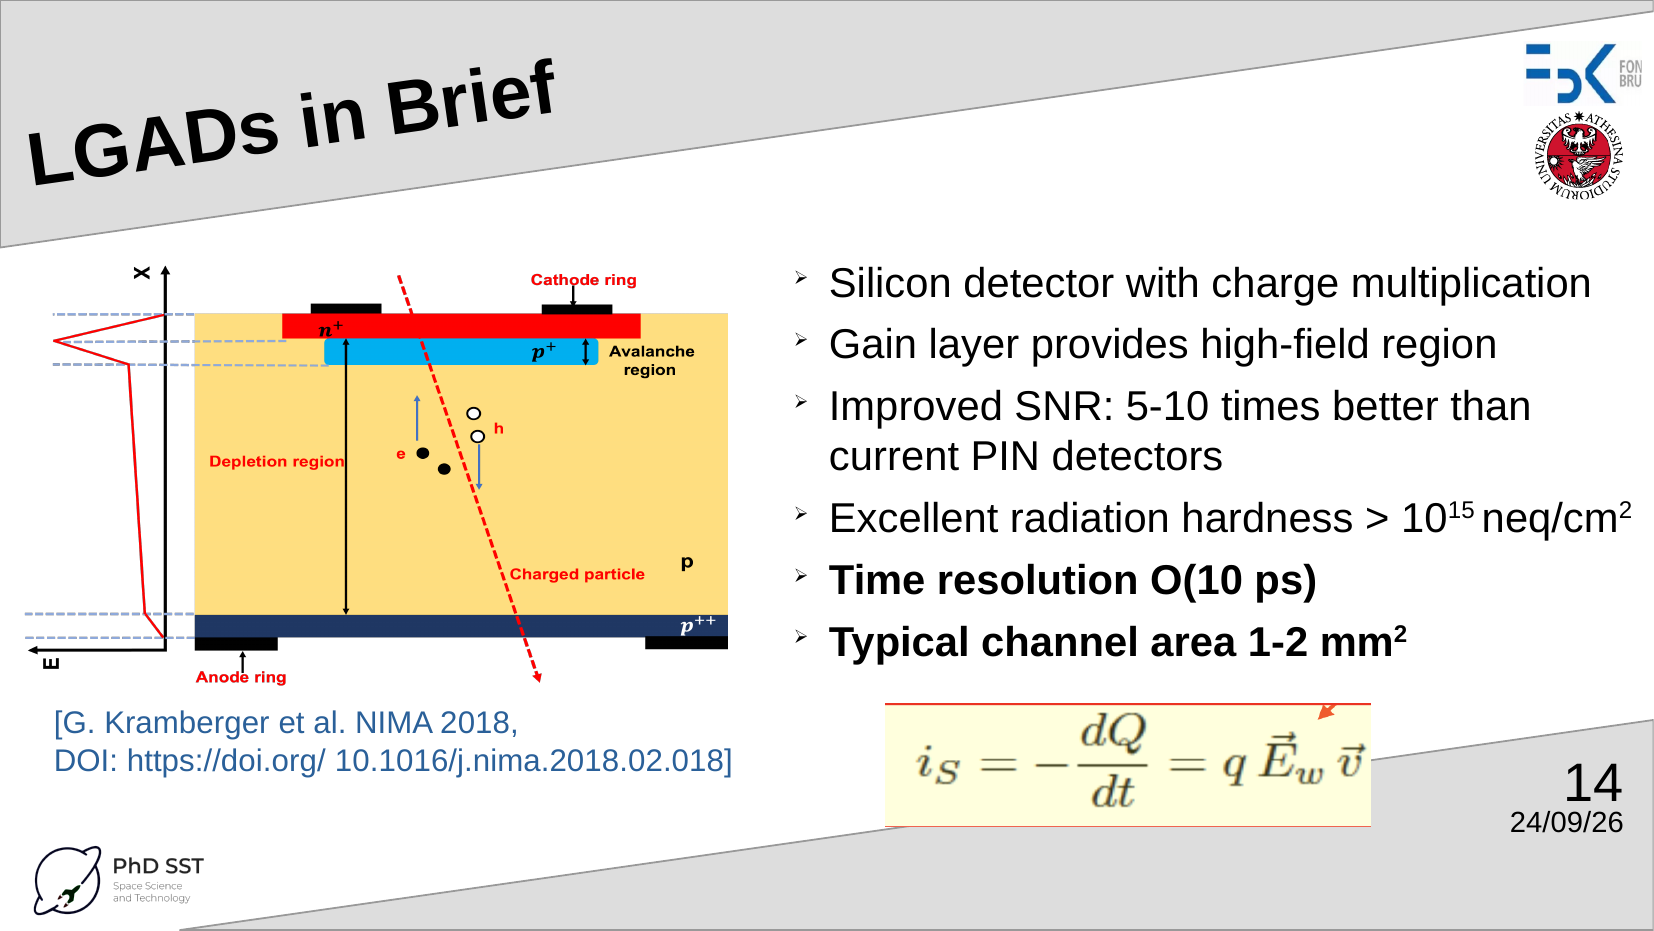

# LGADs in Brief
Silicon detector with charge multiplication
Gain layer provides high-field region
Improved SNR: 5-10 times better than current PIN detectors
Excellent radiation hardness > 1015 neq/cm2
Time resolution O(10 ps)
Typical channel area 1-2 mm2
[G. Kramberger et al. NIMA 2018,
DOI: https://doi.org/ 10.1016/j.nima.2018.02.018]
14